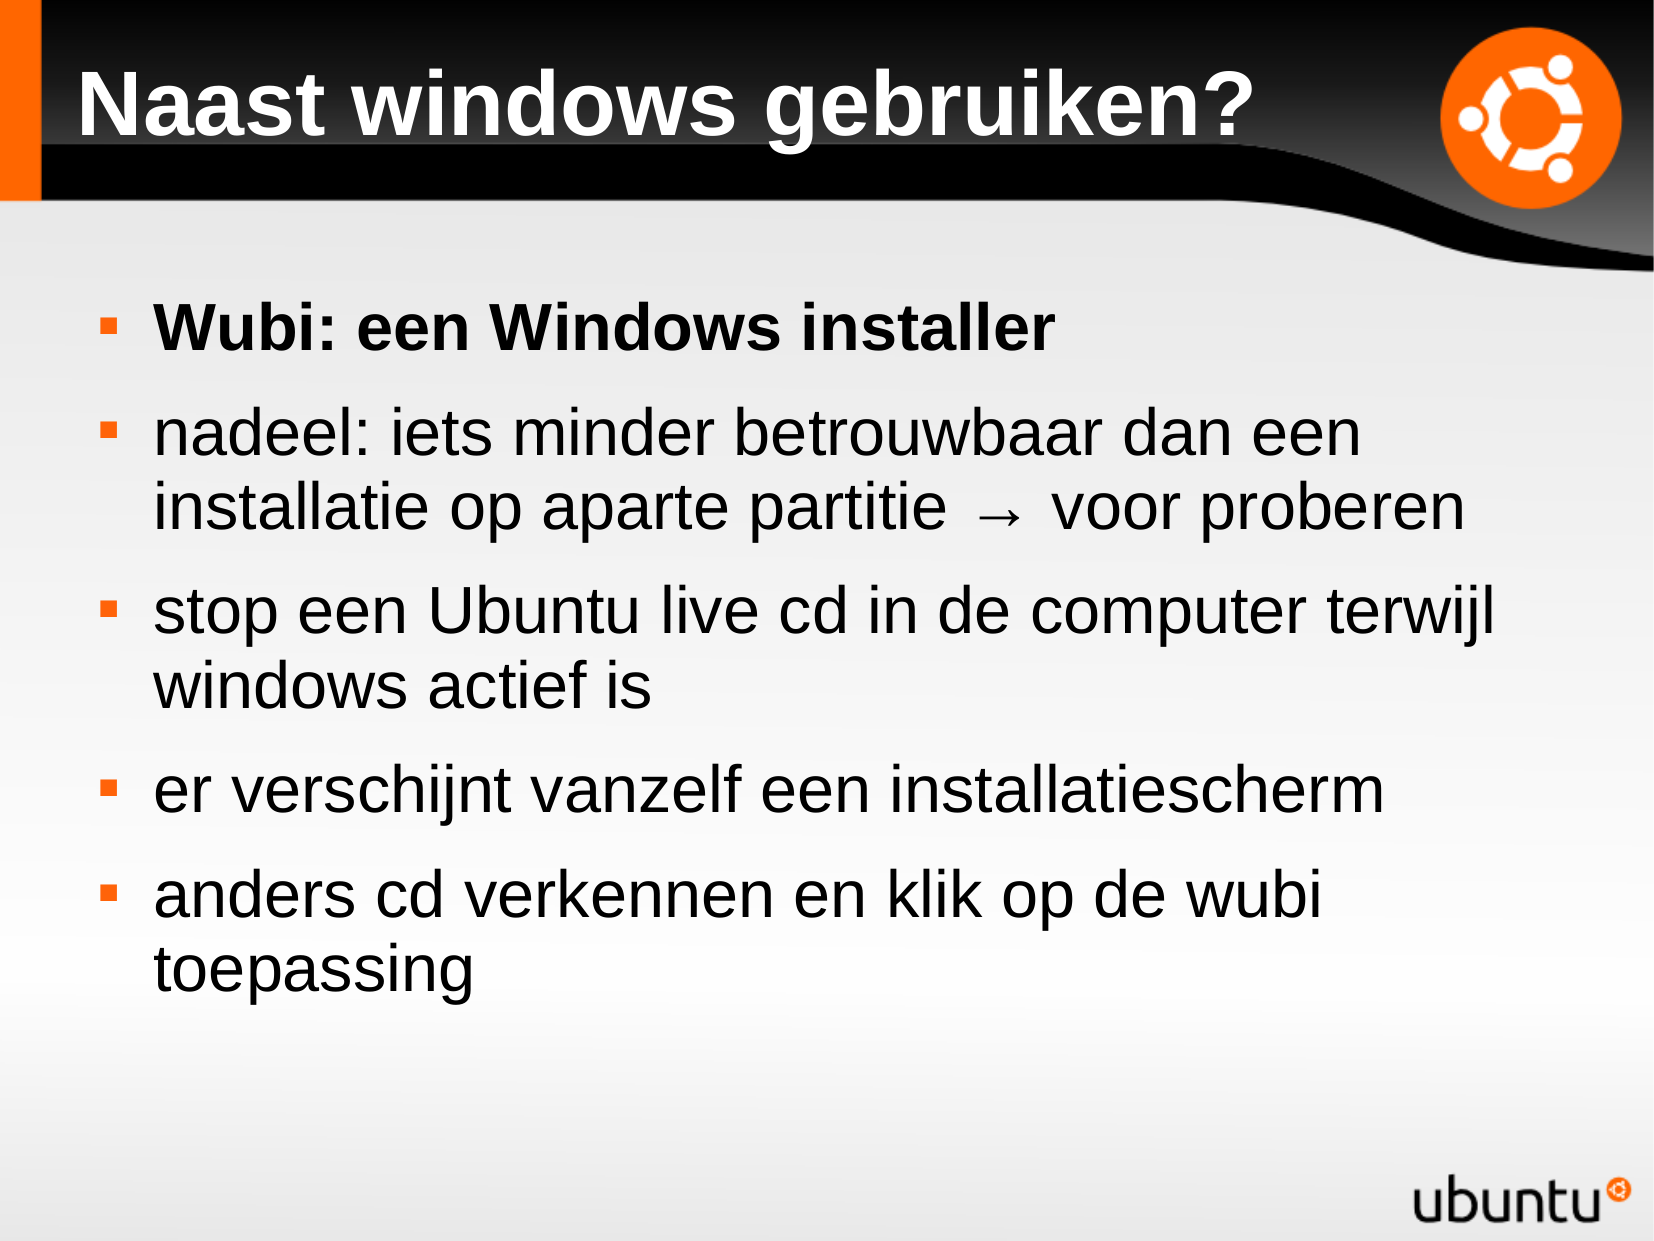

# Naast windows gebruiken?
Wubi: een Windows installer
nadeel: iets minder betrouwbaar dan een installatie op aparte partitie → voor proberen
stop een Ubuntu live cd in de computer terwijl windows actief is
er verschijnt vanzelf een installatiescherm
anders cd verkennen en klik op de wubi toepassing